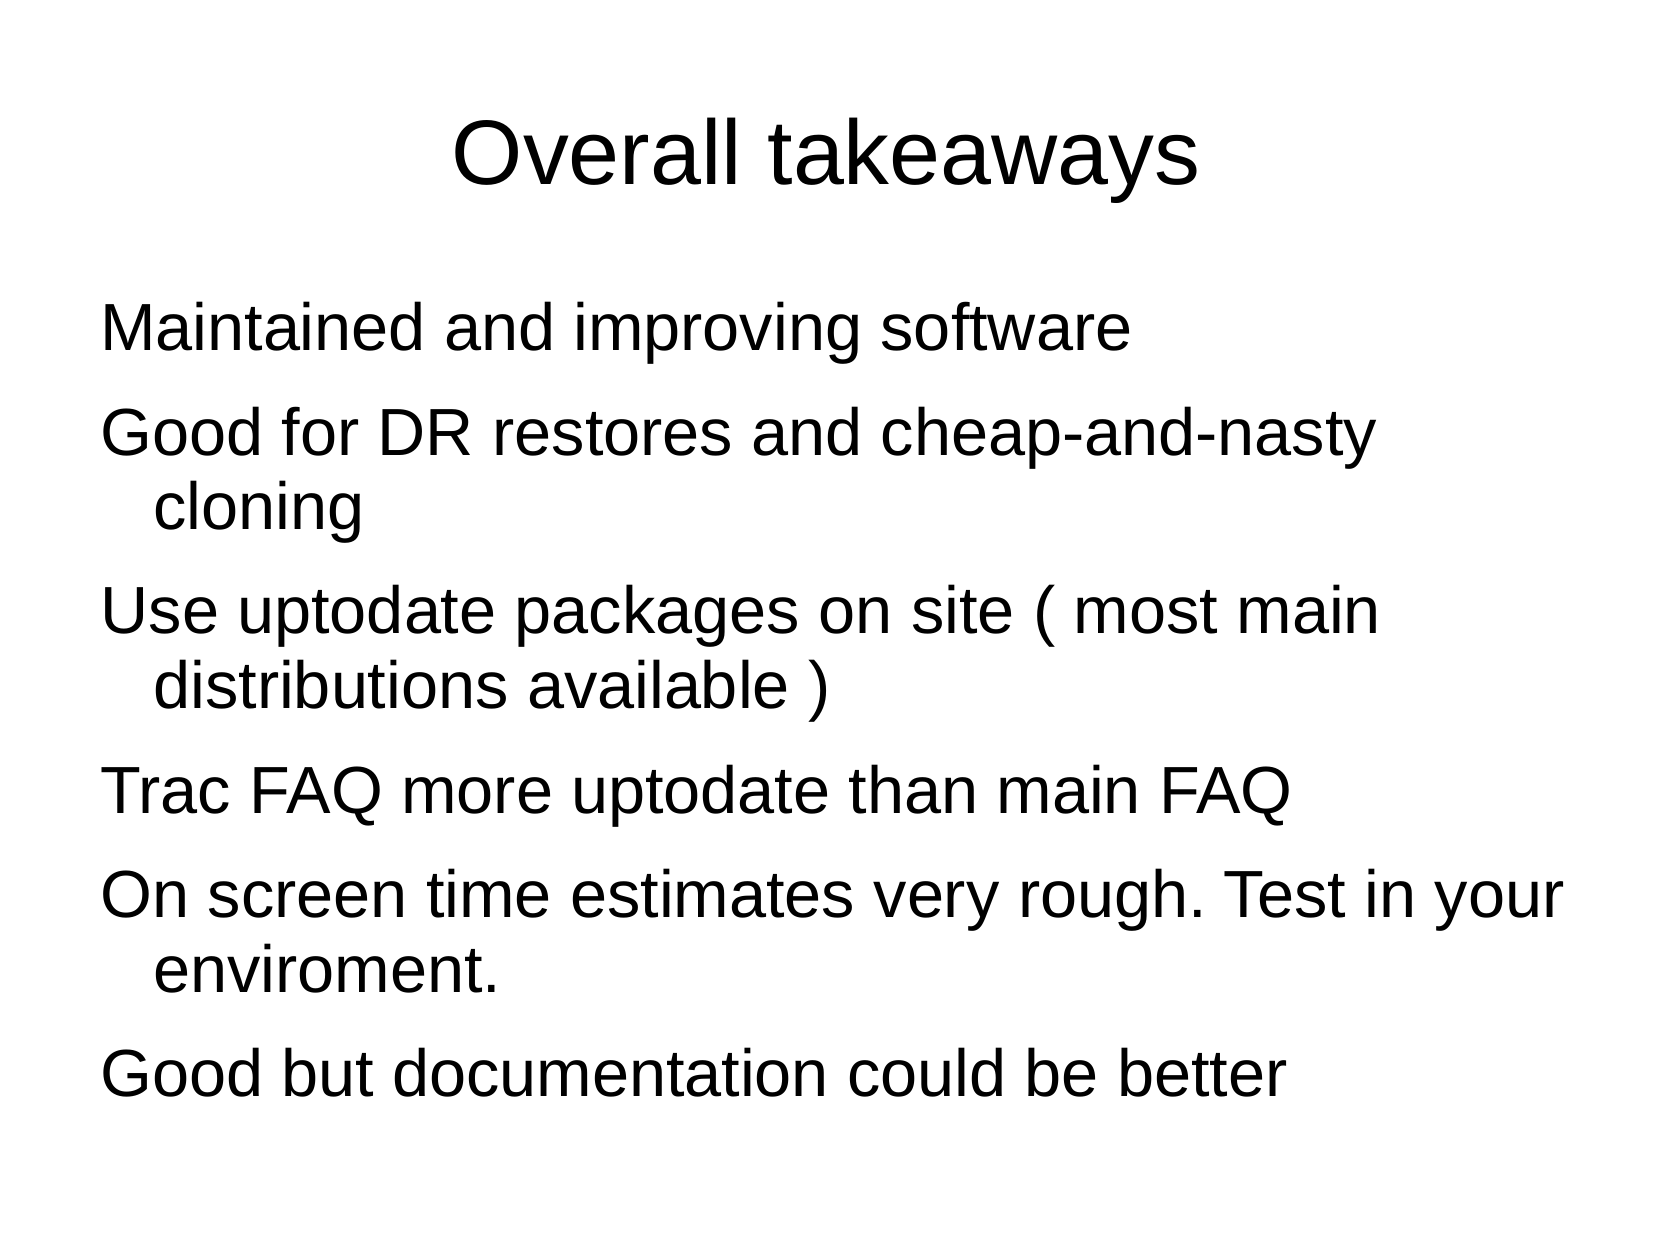

# Overall takeaways
Maintained and improving software
Good for DR restores and cheap-and-nasty cloning
Use uptodate packages on site ( most main distributions available )
Trac FAQ more uptodate than main FAQ
On screen time estimates very rough. Test in your enviroment.
Good but documentation could be better